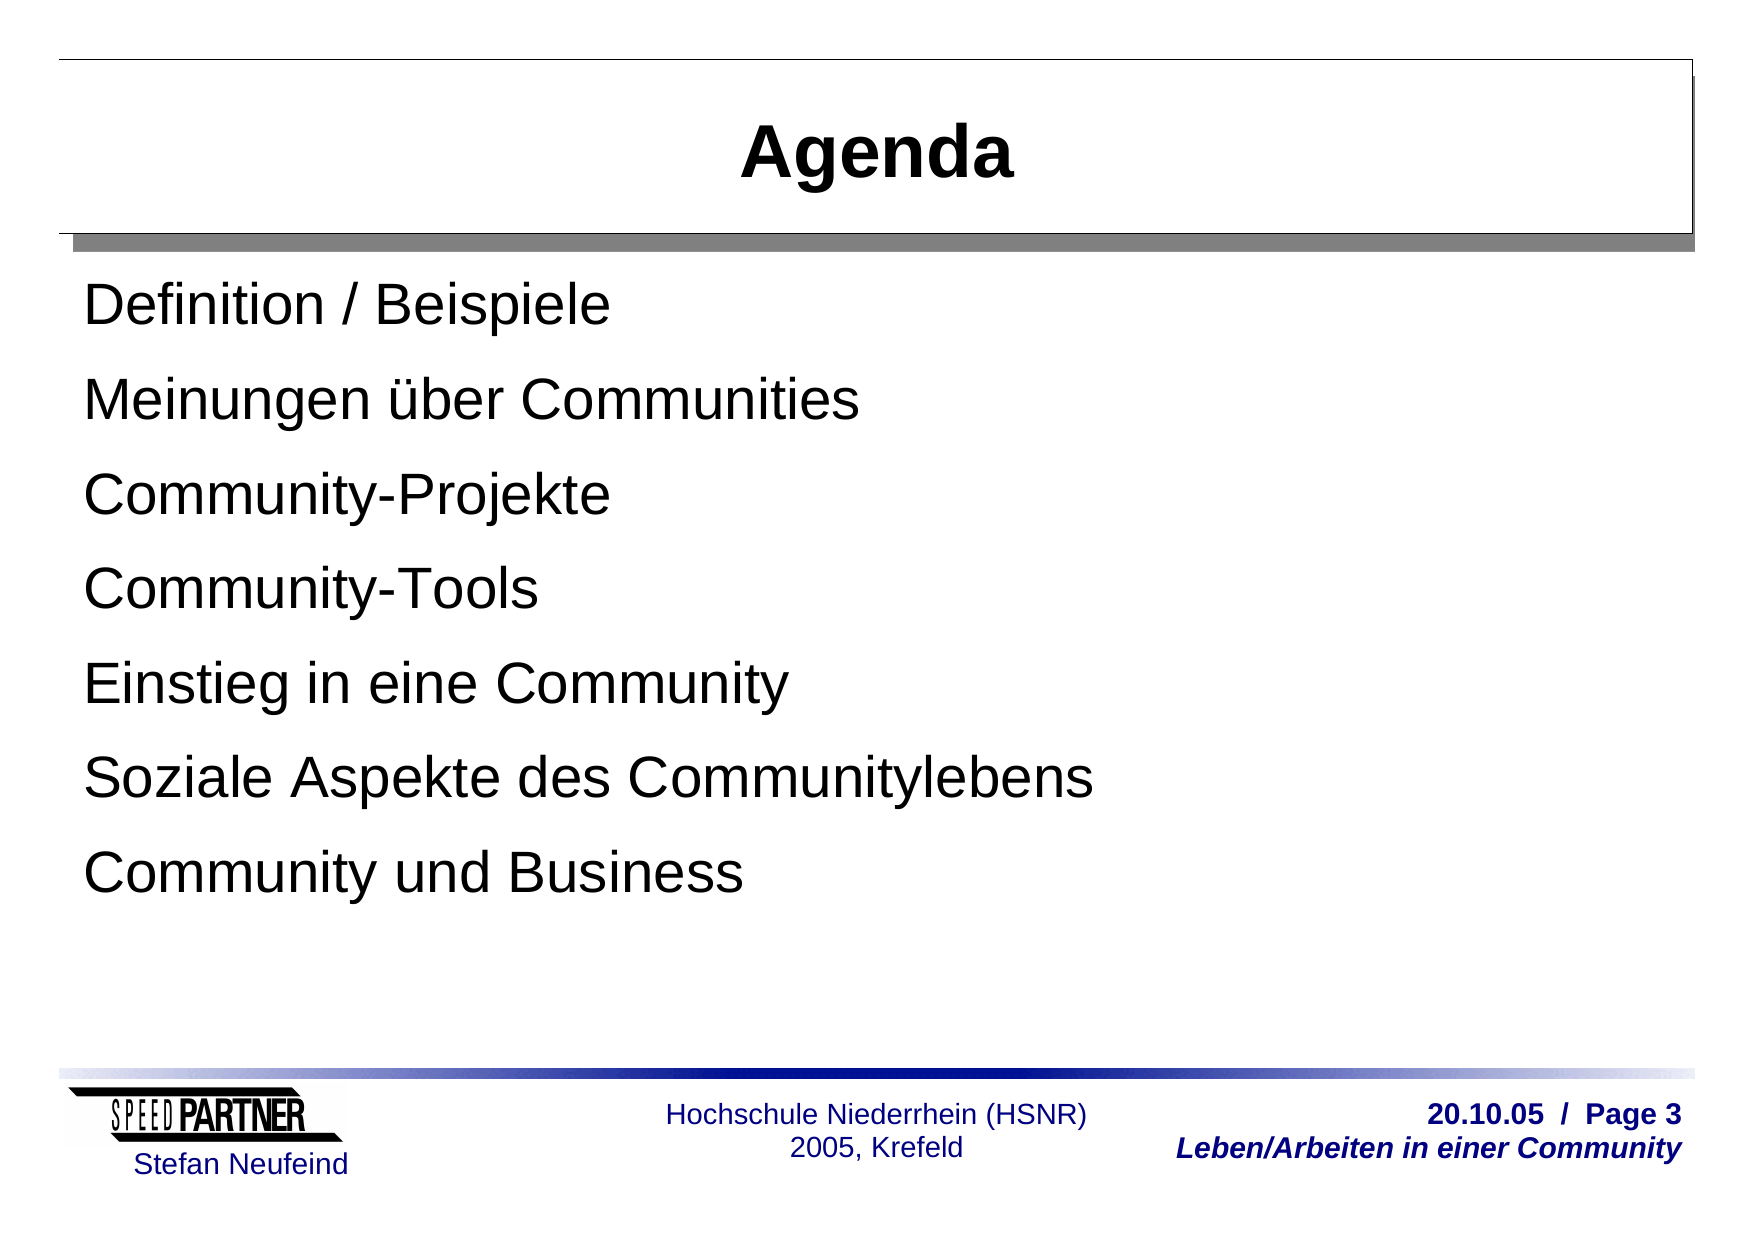

# Agenda
Definition / Beispiele
Meinungen über Communities
Community-Projekte
Community-Tools
Einstieg in eine Community
Soziale Aspekte des Communitylebens
Community und Business